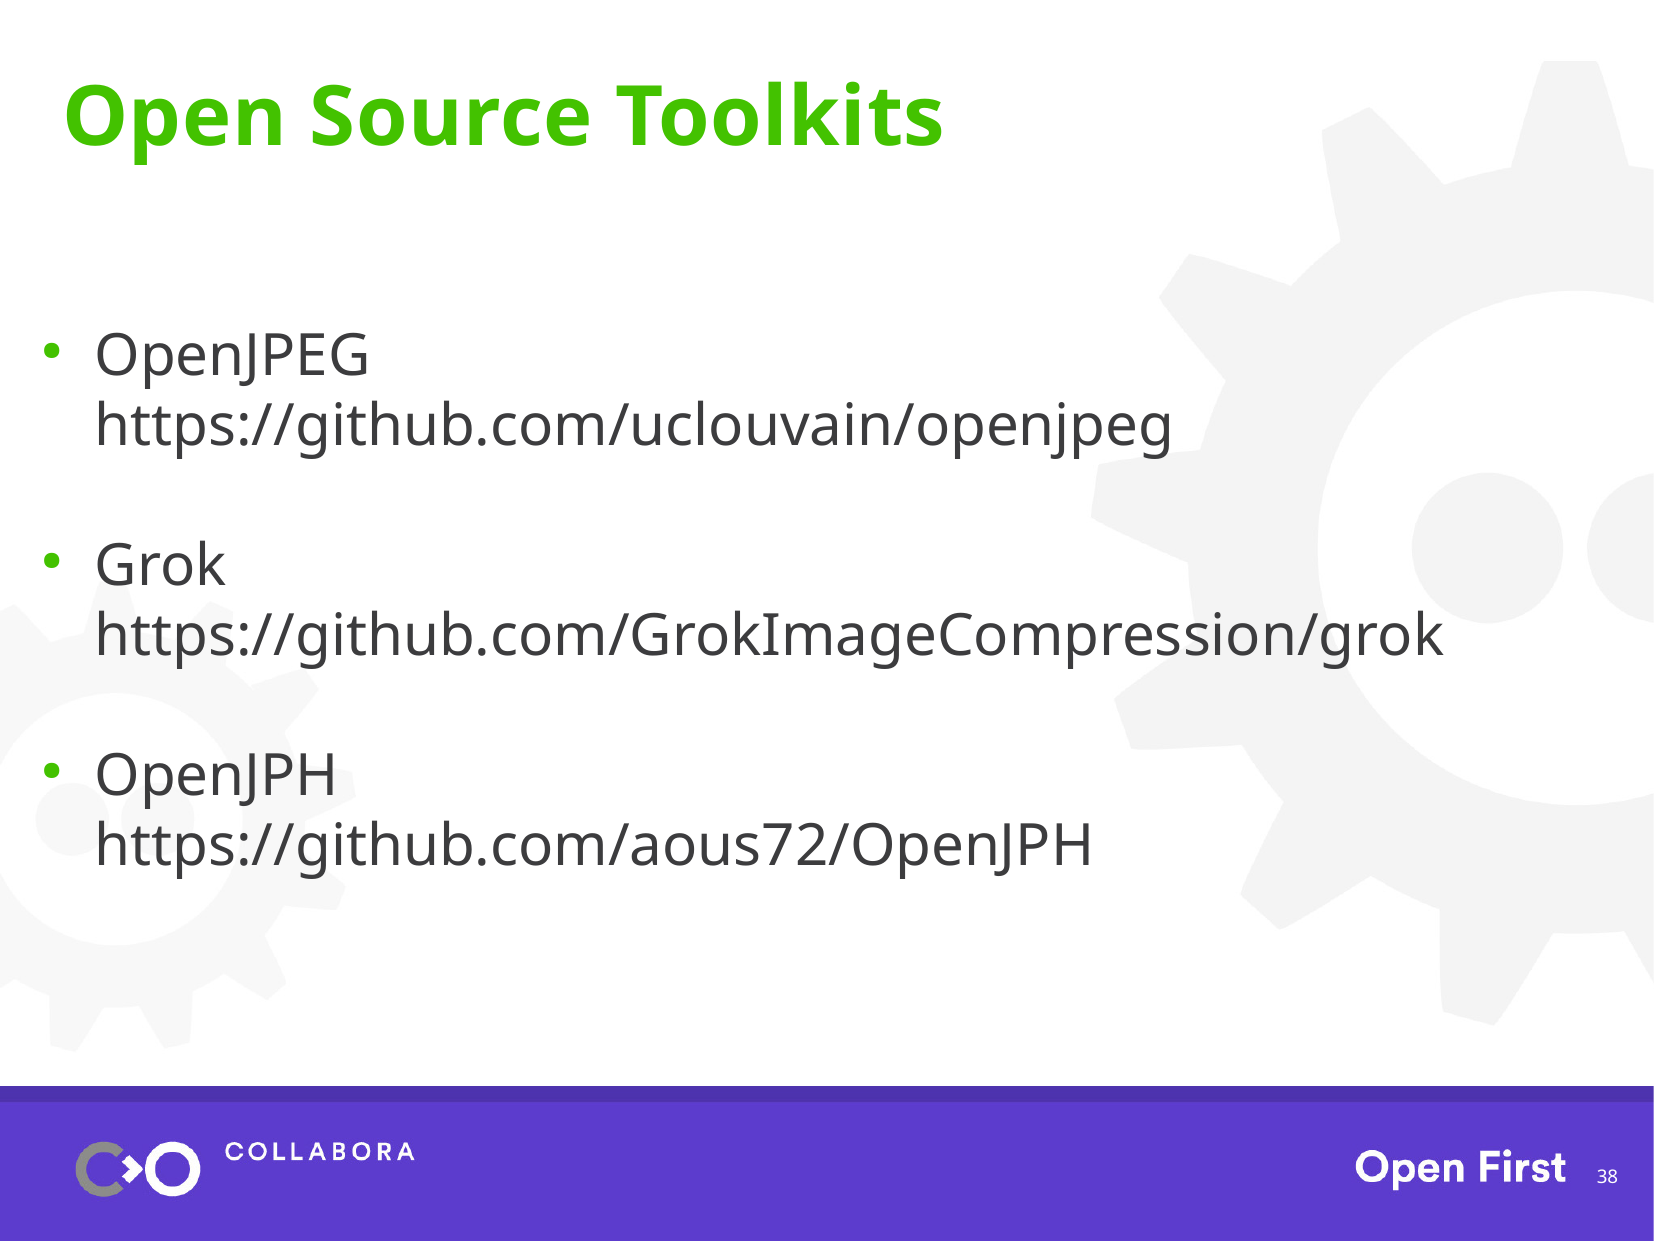

# Open Source Toolkits
OpenJPEG
https://github.com/uclouvain/openjpeg
Grok
https://github.com/GrokImageCompression/grok
OpenJPH
https://github.com/aous72/OpenJPH